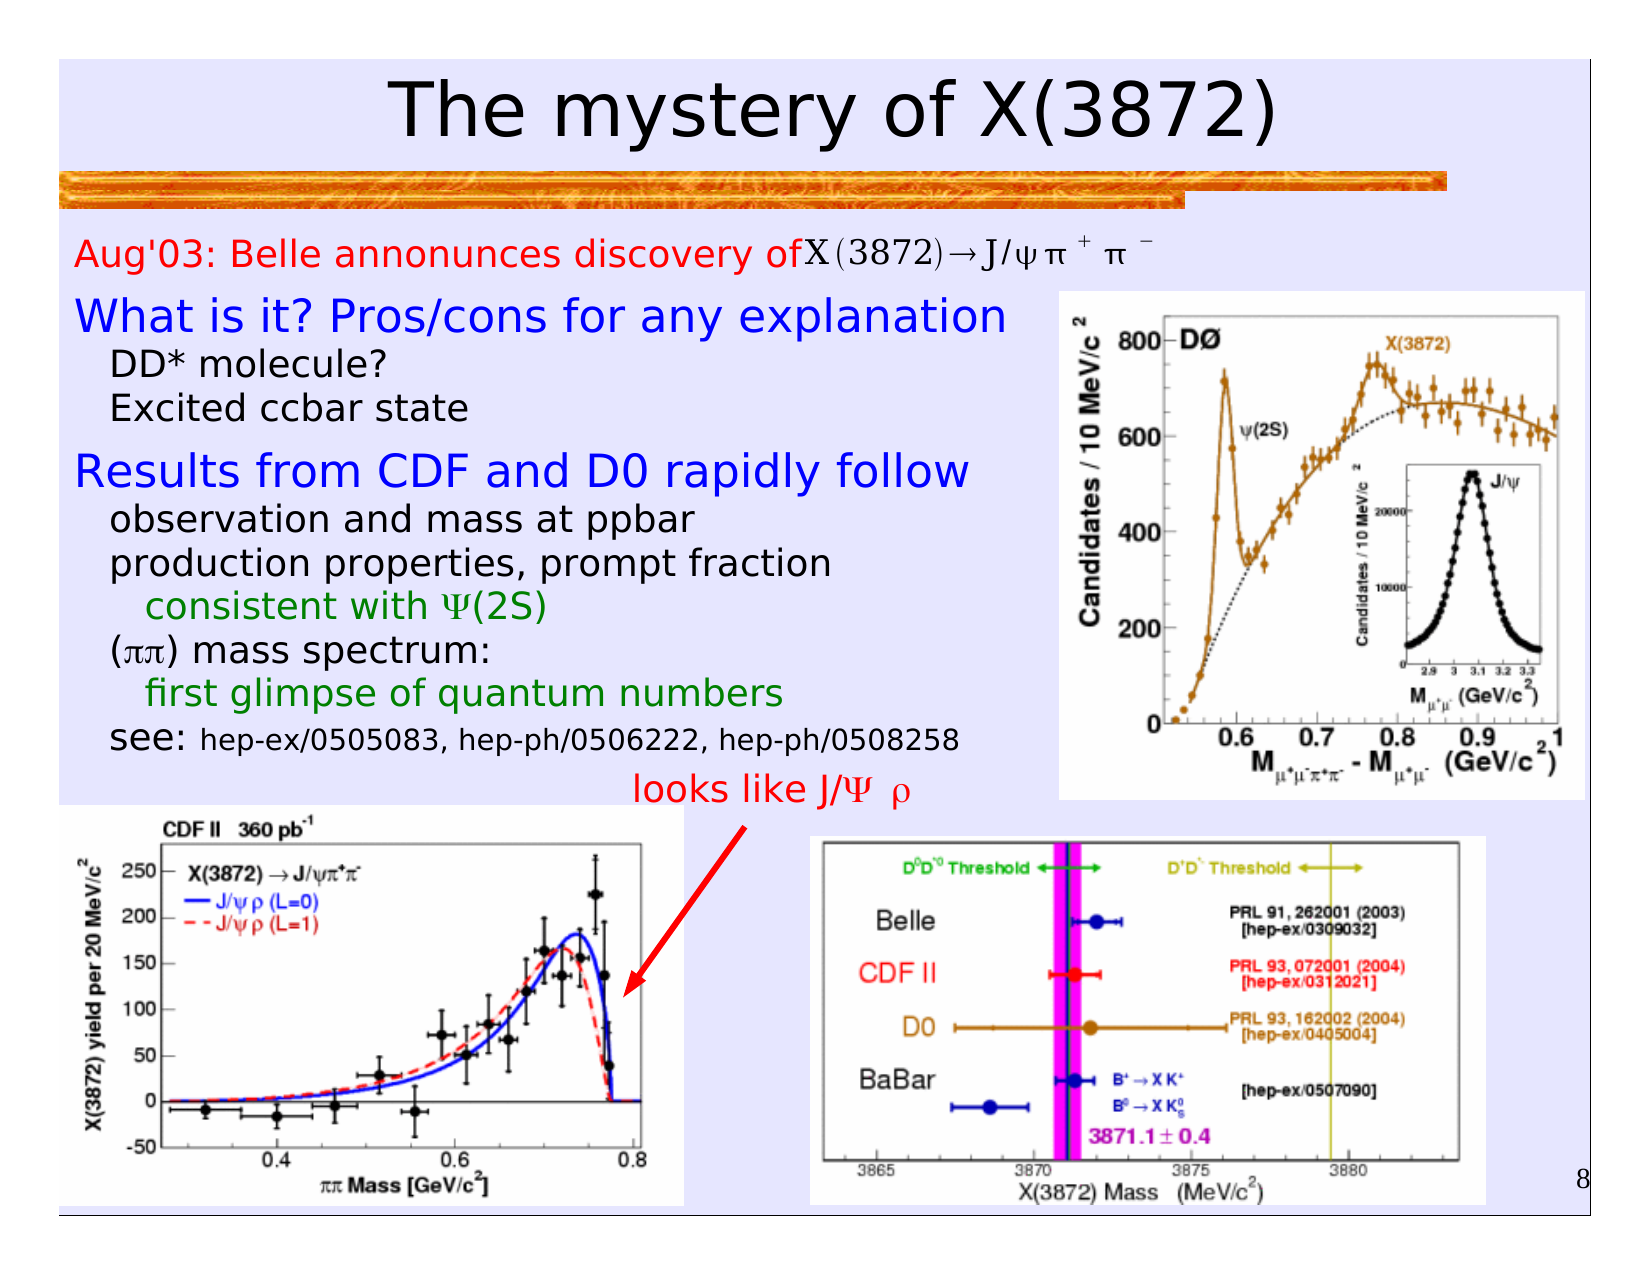

The mystery of X(3872)
Aug'03: Belle annonunces discovery of
What is it? Pros/cons for any explanation
DD* molecule?
Excited ccbar state
Results from CDF and D0 rapidly follow
observation and mass at ppbar
production properties, prompt fraction
consistent with Y(2S)
() mass spectrum:
first glimpse of quantum numbers
see: hep-ex/0505083, hep-ph/0506222, hep-ph/0508258
looks like J/Y r
8